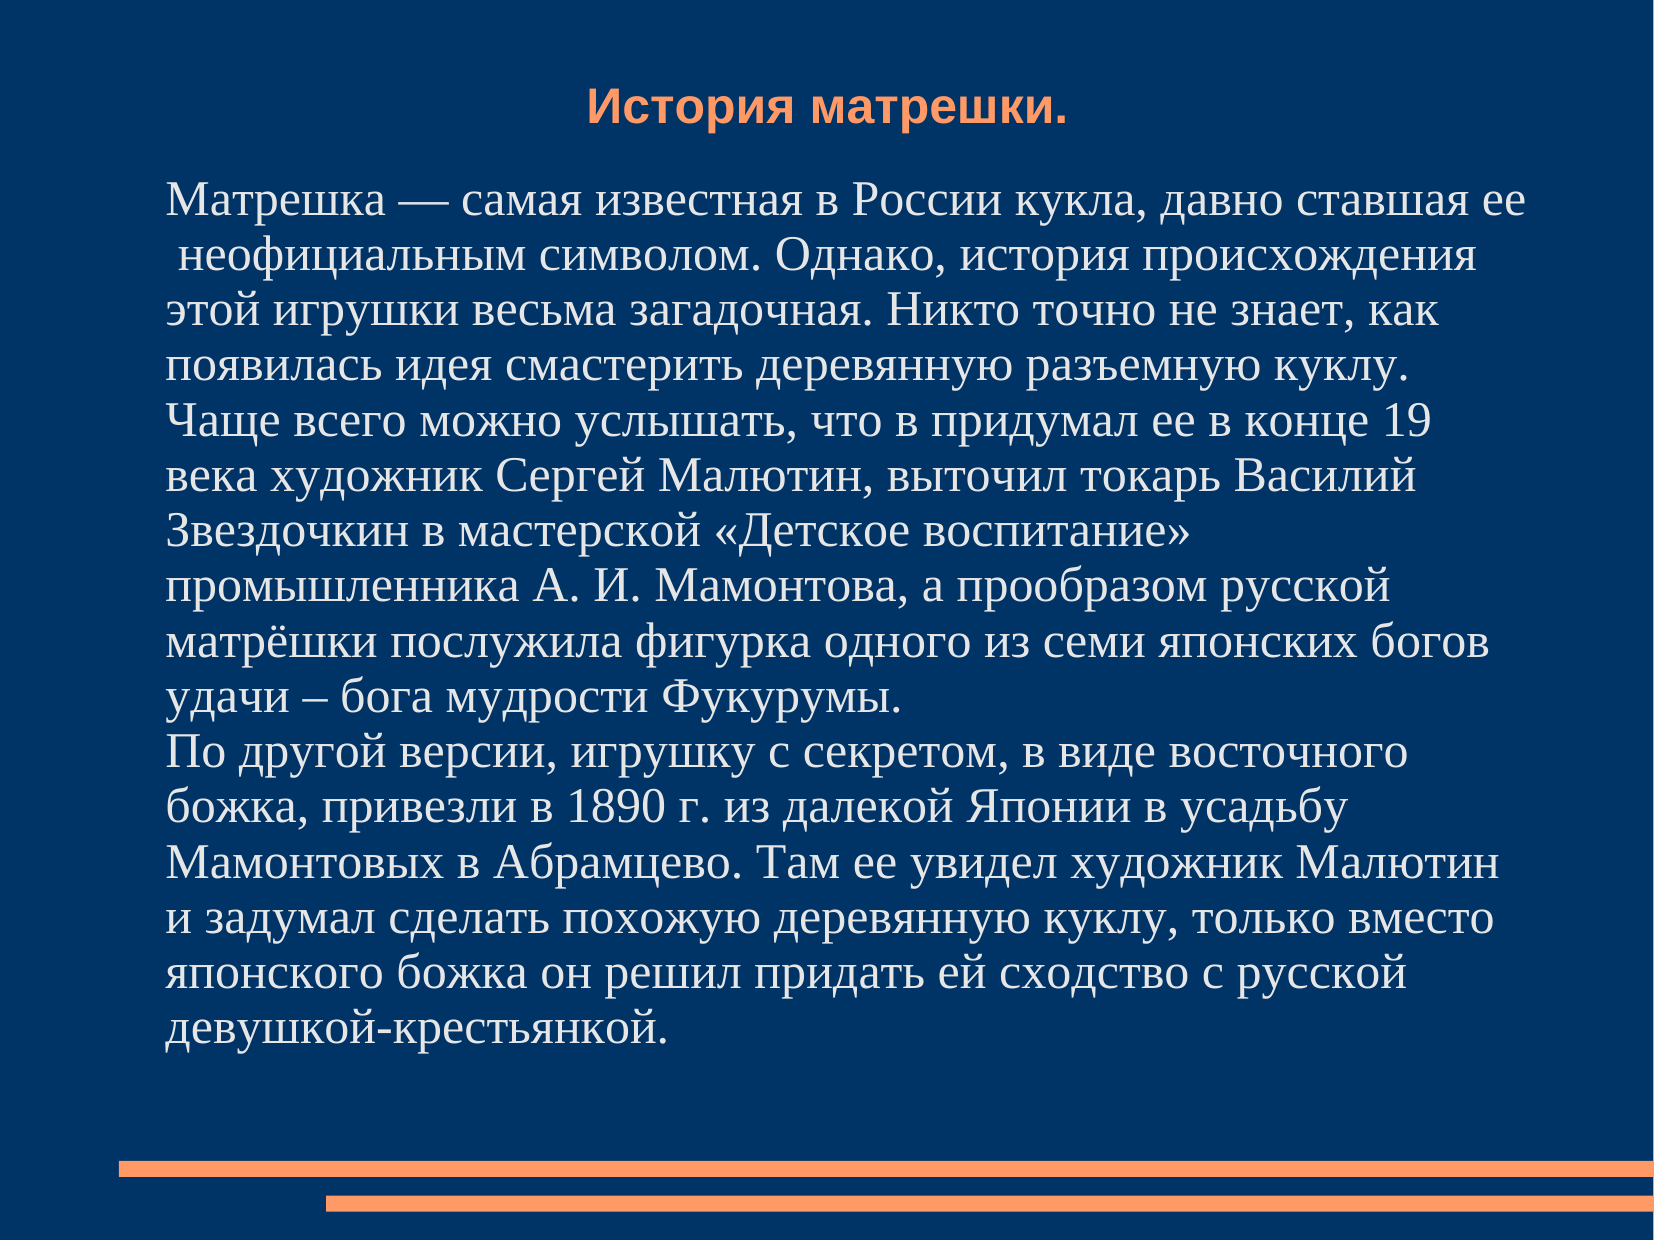

# История матрешки.
Матрешка — самая известная в России кукла, давно ставшая ее неофициальным символом. Однако, история происхождения этой игрушки весьма загадочная. Никто точно не знает, как появилась идея смастерить деревянную разъемную куклу.
Чаще всего можно услышать, что в придумал ее в конце 19 века художник Сергей Малютин, выточил токарь Василий Звездочкин в мастерской «Детское воспитание» промышленника А. И. Мамонтова, а прообразом русской матрёшки послужила фигурка одного из семи японских богов удачи – бога мудрости Фукурумы.
По другой версии, игрушку с секретом, в виде восточного божка, привезли в 1890 г. из далекой Японии в усадьбу Мамонтовых в Абрамцево. Там ее увидел художник Малютин и задумал сделать похожую деревянную куклу, только вместо японского божка он решил придать ей сходство с русской девушкой-крестьянкой.